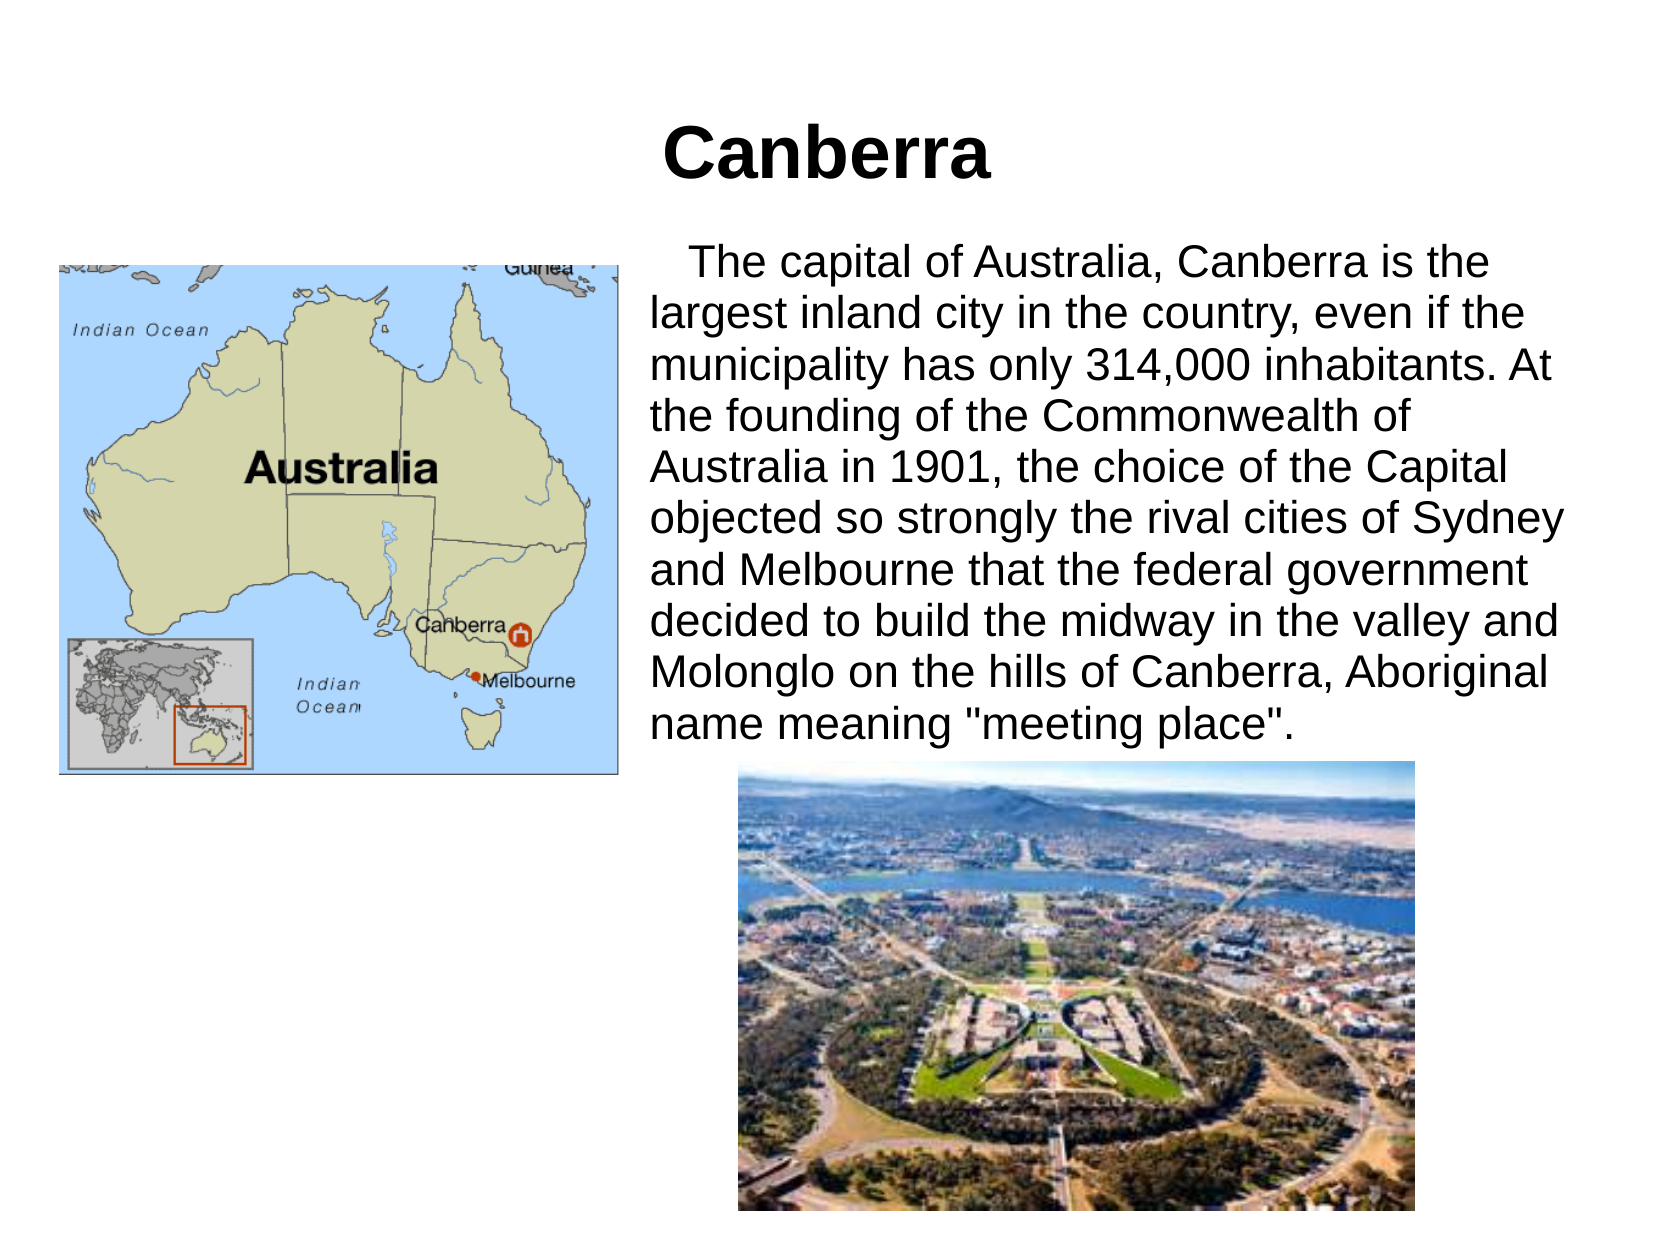

# Canberra
 The capital of Australia, Canberra is the largest inland city in the country, even if the municipality has only 314,000 inhabitants. At the founding of the Commonwealth of Australia in 1901, the choice of the Capital objected so strongly the rival cities of Sydney and Melbourne that the federal government decided to build the midway in the valley and Molonglo on the hills of Canberra, Aboriginal name meaning "meeting place".